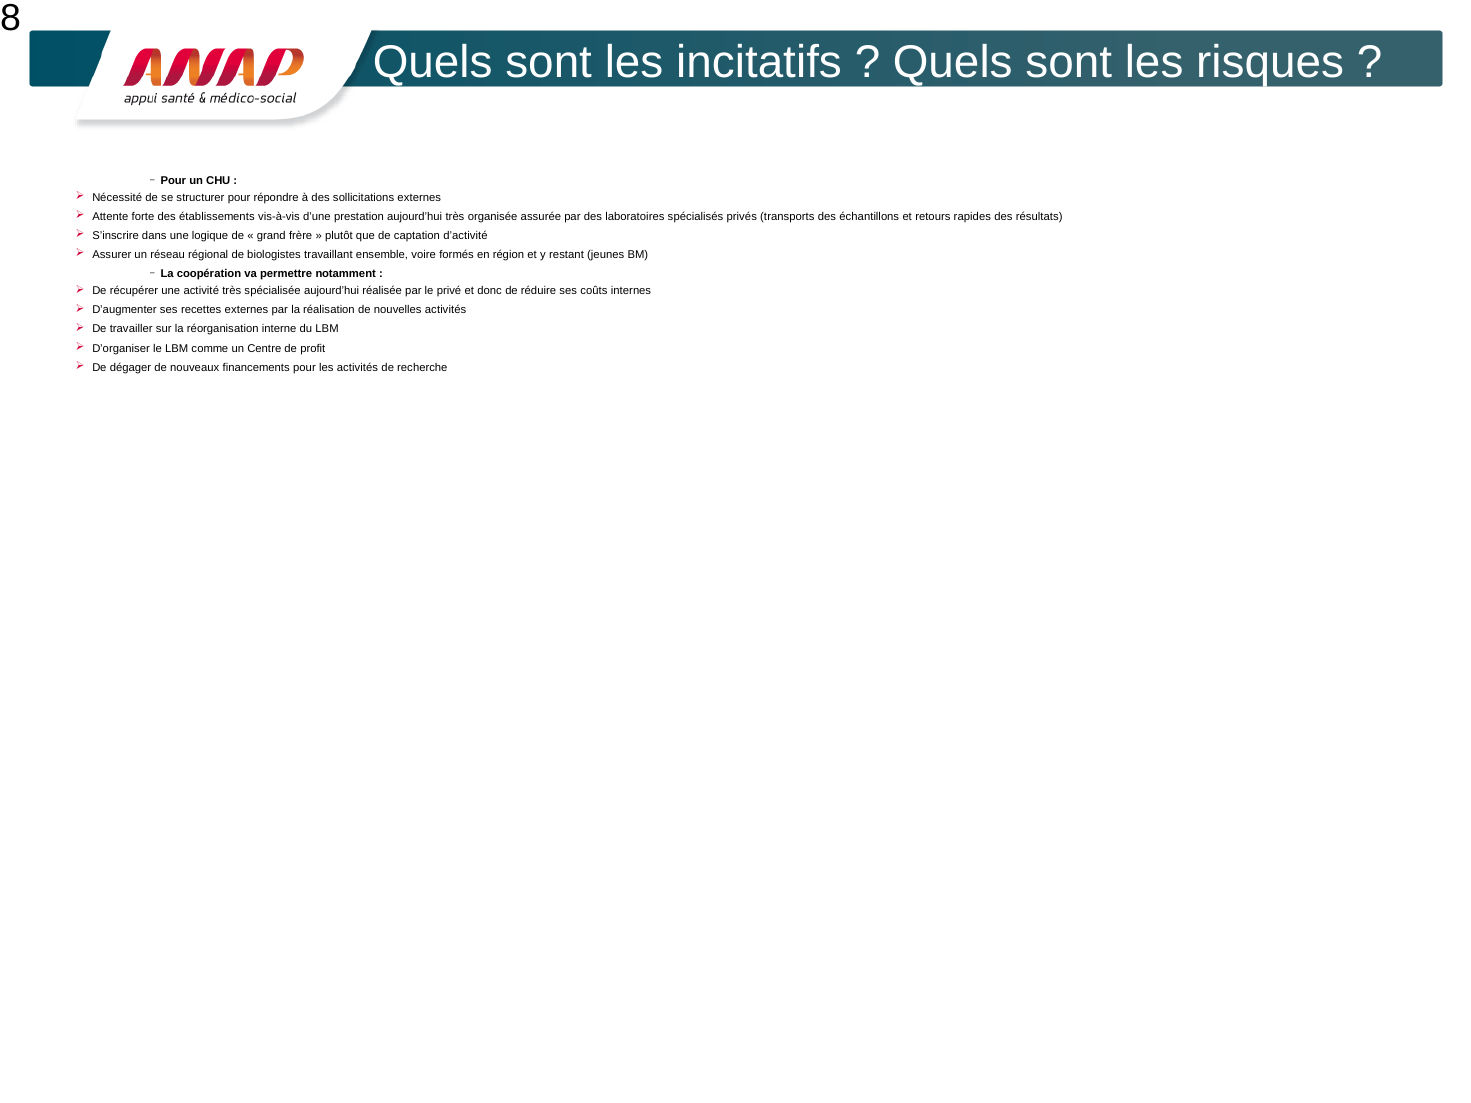

# Quels sont les incitatifs ? Quels sont les risques ?
Pour un CHU :
Nécessité de se structurer pour répondre à des sollicitations externes
Attente forte des établissements vis-à-vis d’une prestation aujourd’hui très organisée assurée par des laboratoires spécialisés privés (transports des échantillons et retours rapides des résultats)
S’inscrire dans une logique de « grand frère » plutôt que de captation d’activité
Assurer un réseau régional de biologistes travaillant ensemble, voire formés en région et y restant (jeunes BM)
La coopération va permettre notamment :
De récupérer une activité très spécialisée aujourd’hui réalisée par le privé et donc de réduire ses coûts internes
D’augmenter ses recettes externes par la réalisation de nouvelles activités
De travailler sur la réorganisation interne du LBM
D’organiser le LBM comme un Centre de profit
De dégager de nouveaux financements pour les activités de recherche